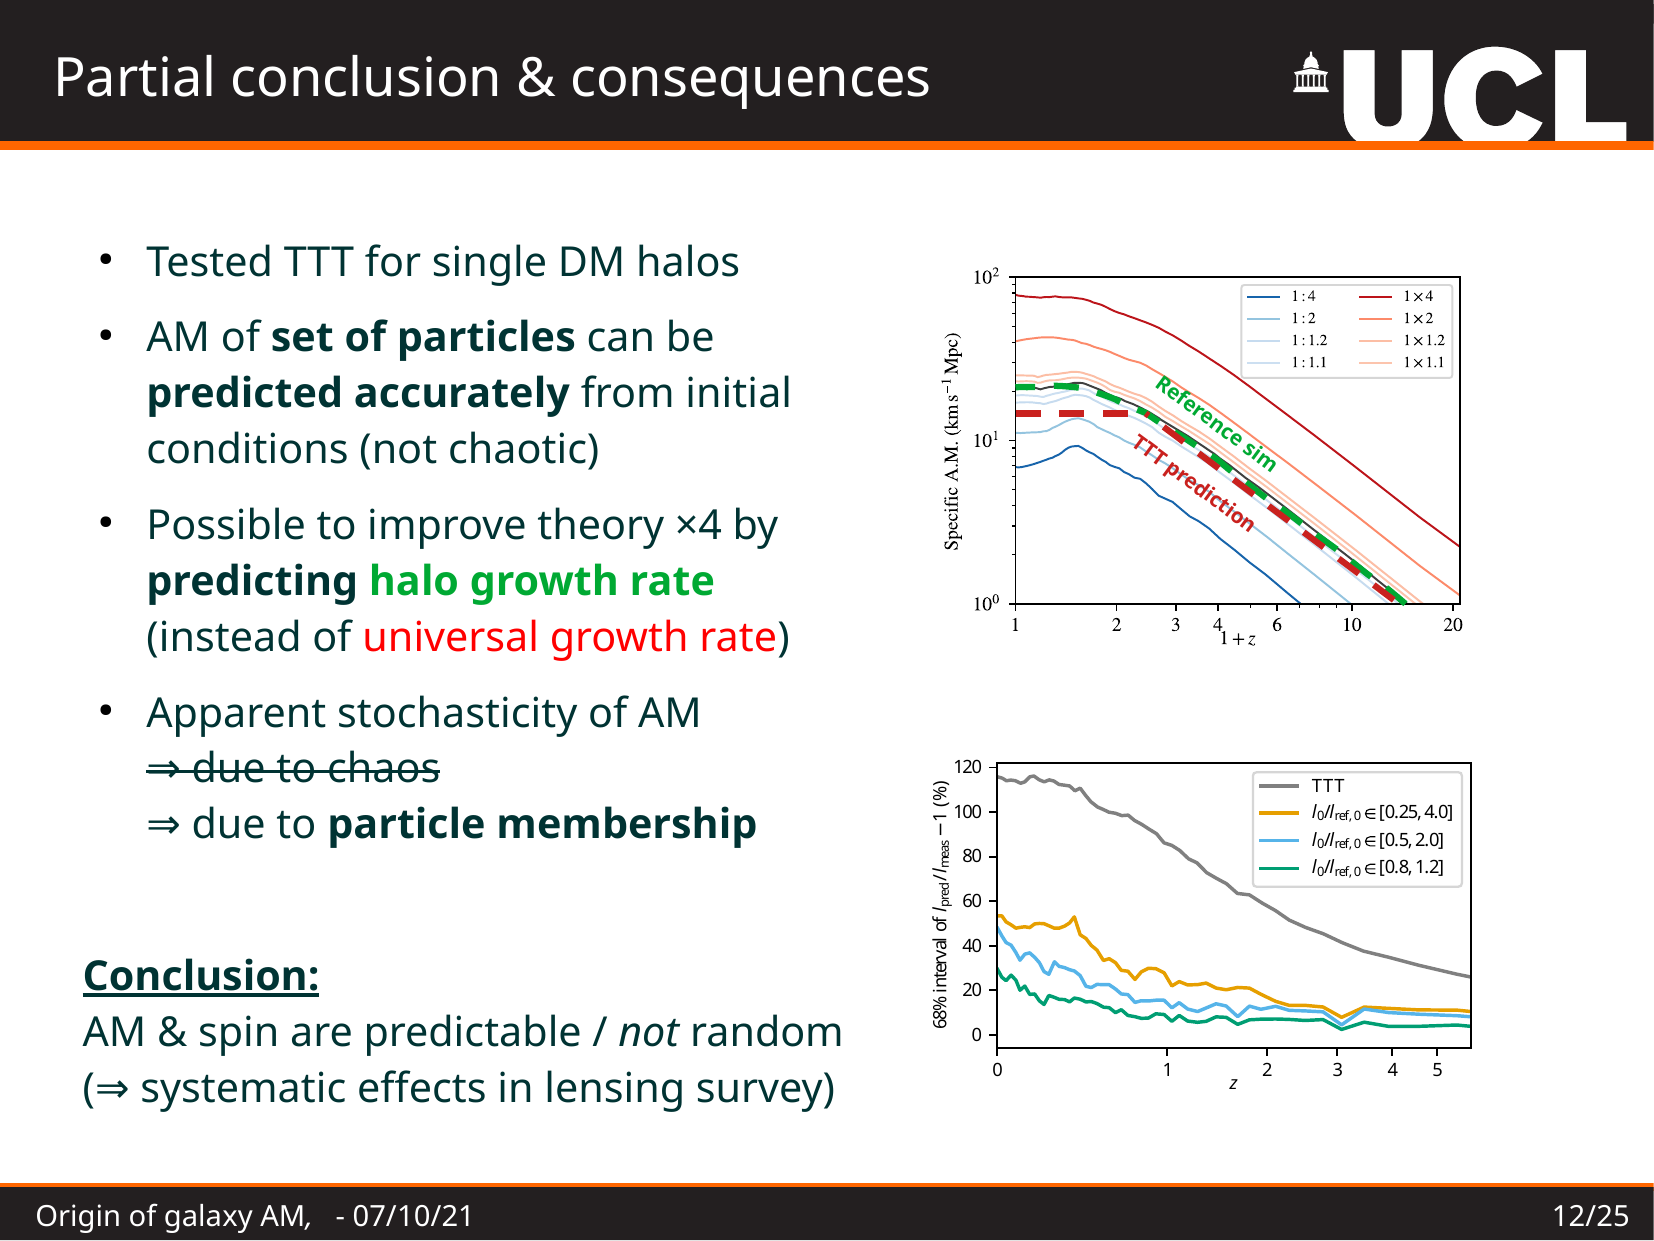

# Partial conclusion & consequences
Tested TTT for single DM halos
AM of set of particles can be predicted accurately from initial conditions (not chaotic)
Possible to improve theory ×4 by predicting halo growth rate
(instead of universal growth rate)
Apparent stochasticity of AM
⇒ due to chaos
⇒ due to particle membership
Conclusion:
AM & spin are predictable / not random
(⇒ systematic effects in lensing survey)
Reference sim
TTT prediction
03 September 2021
12